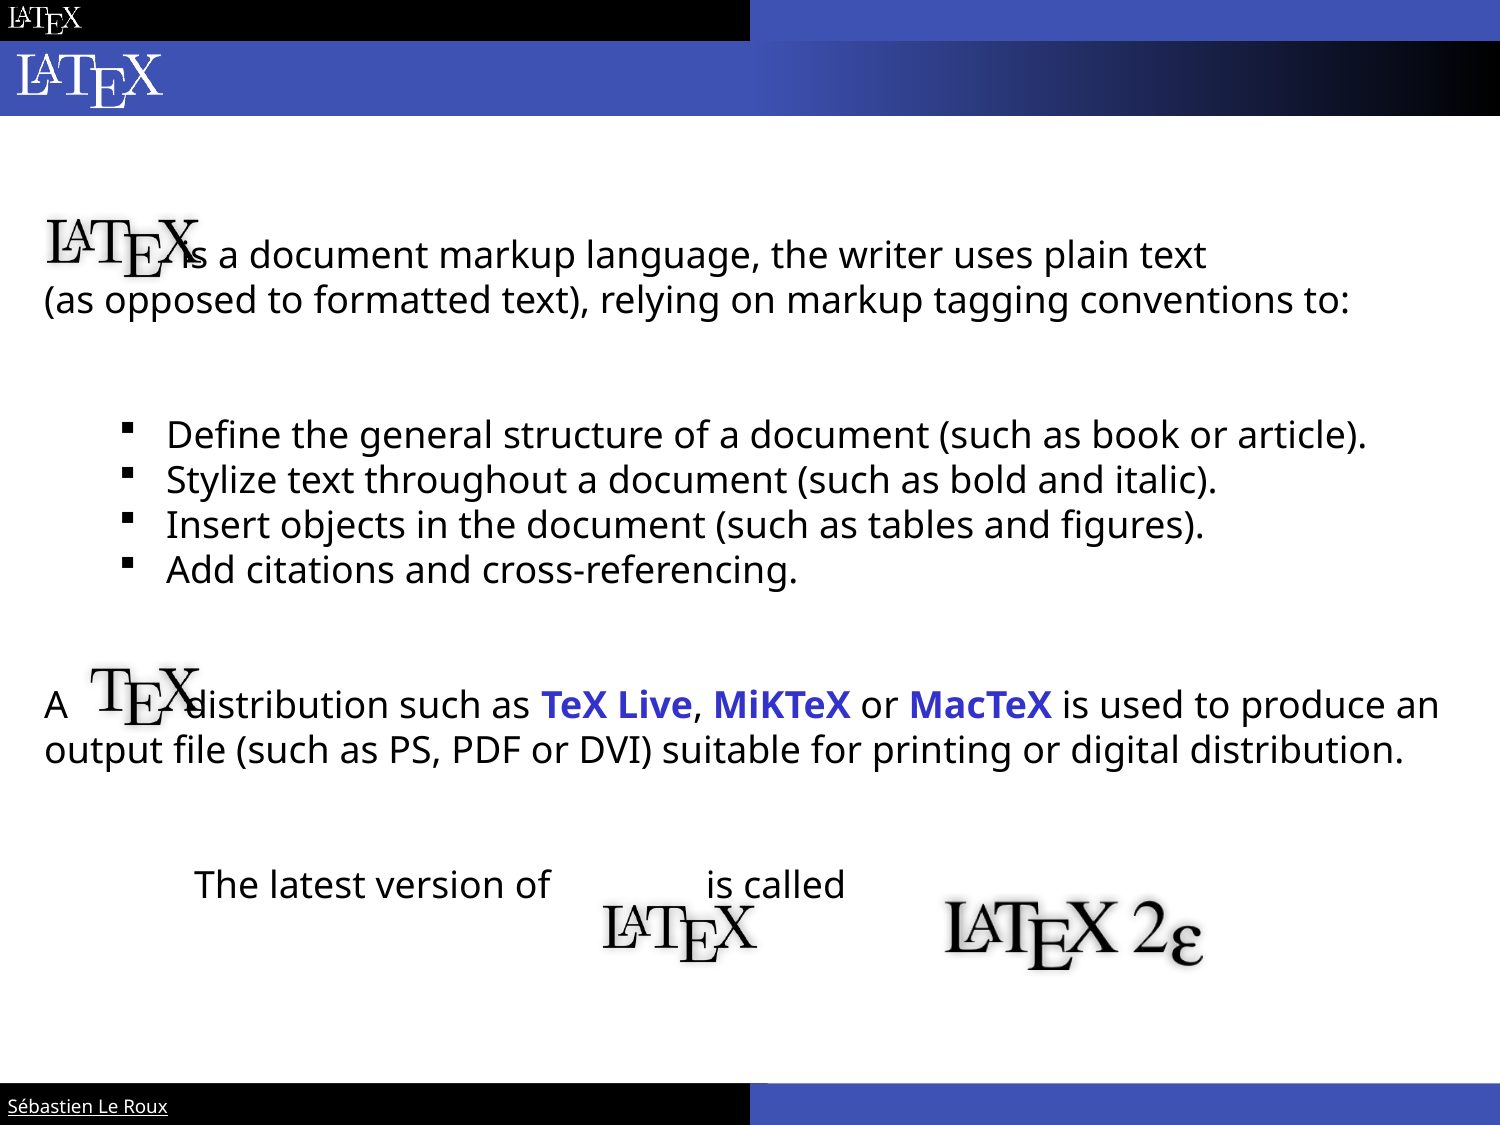

#
 is a document markup language, the writer uses plain text
(as opposed to formatted text), relying on markup tagging conventions to:
Define the general structure of a document (such as book or article).
Stylize text throughout a document (such as bold and italic).
Insert objects in the document (such as tables and figures).
Add citations and cross-referencing.
A distribution such as TeX Live, MiKTeX or MacTeX is used to produce an output file (such as PS, PDF or DVI) suitable for printing or digital distribution.
	The latest version of is called